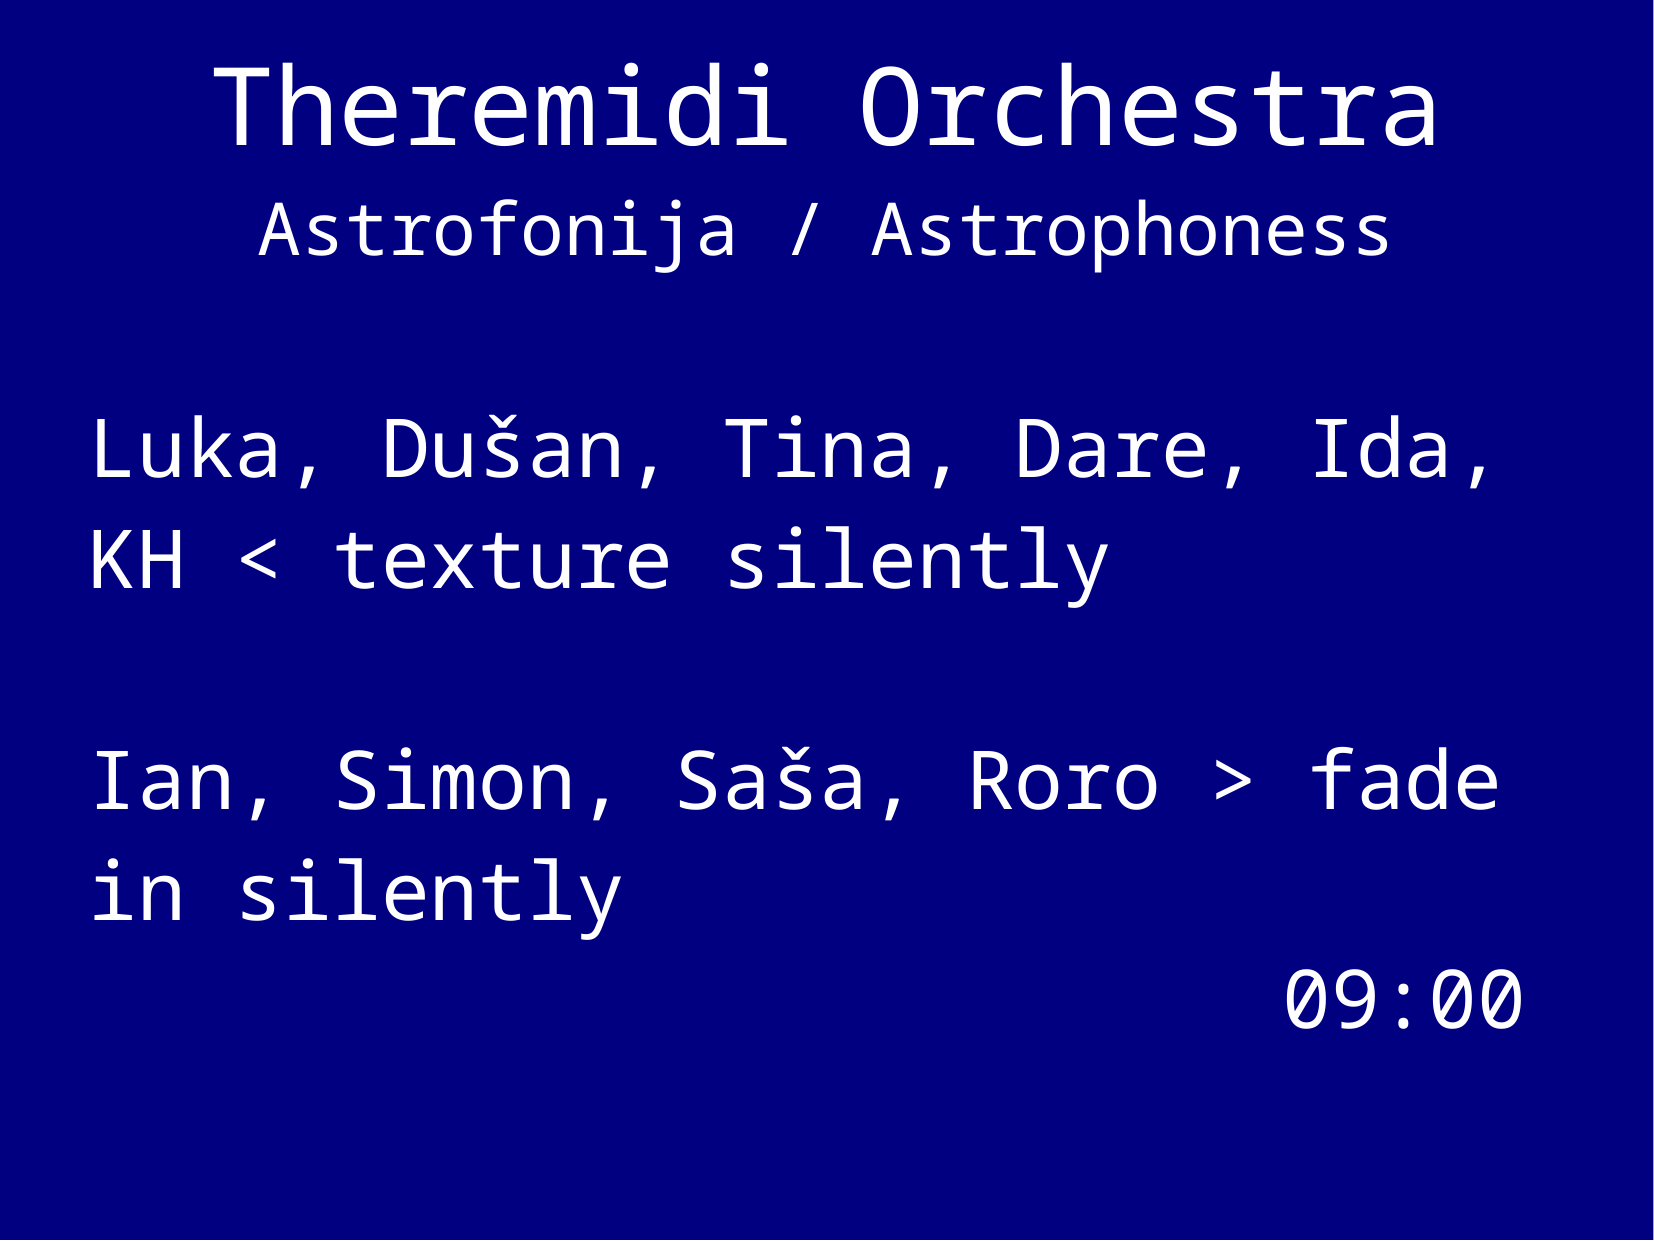

# Theremidi Orchestra Astrofonija / Astrophoness
Luka, Dušan, Tina, Dare, Ida, KH < texture silently
Ian, Simon, Saša, Roro > fade in silently
09:00